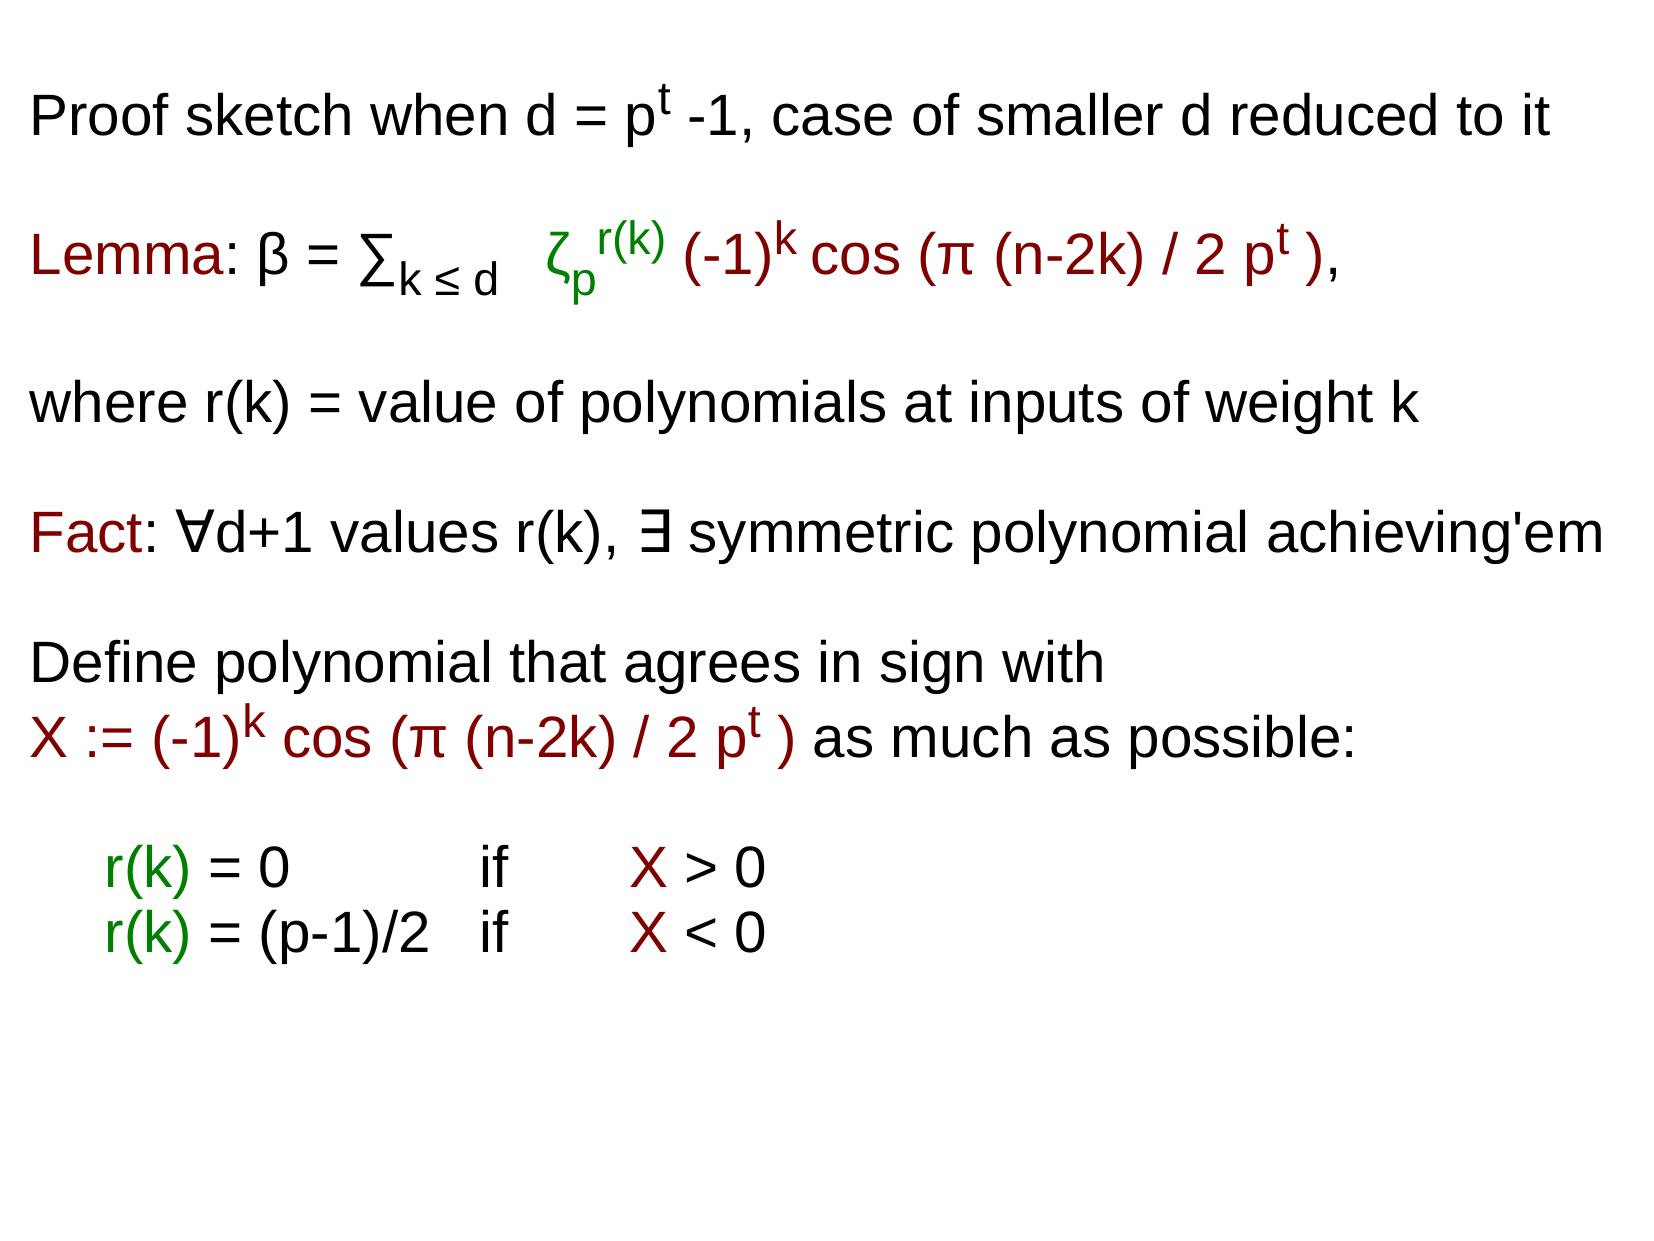

Proof sketch when d = pt -1, case of smaller d reduced to it
Lemma: β = ∑k ≤ d ζpr(k) (-1)k cos (π (n-2k) / 2 pt ),
where r(k) = value of polynomials at inputs of weight k
Fact: ∀d+1 values r(k), ∃ symmetric polynomial achieving'em
Define polynomial that agrees in sign with
X := (-1)k cos (π (n-2k) / 2 pt ) as much as possible:
	r(k) = 0 			if 		X > 0
	r(k) = (p-1)/2 if 		X < 0
#